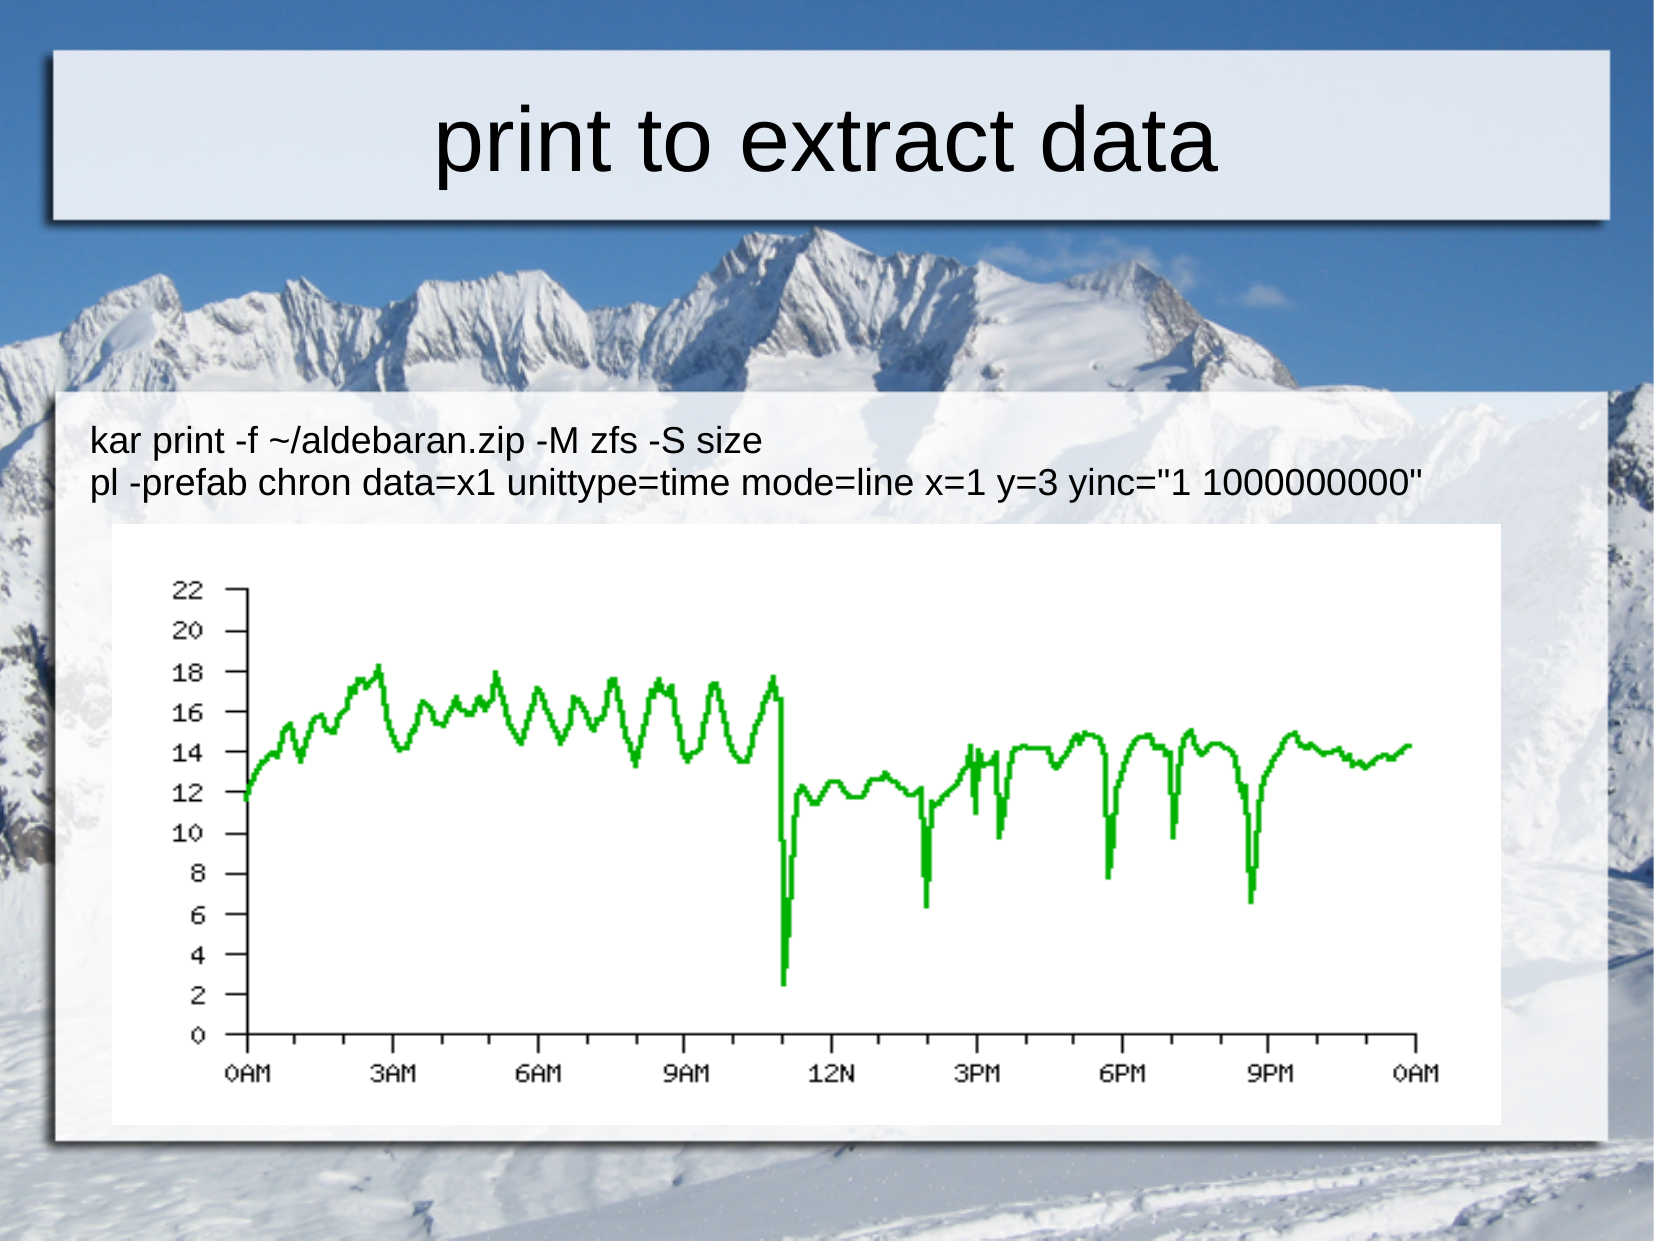

# print to extract data
kar print -f ~/aldebaran.zip -M zfs -S size
pl -prefab chron data=x1 unittype=time mode=line x=1 y=3 yinc="1 1000000000"